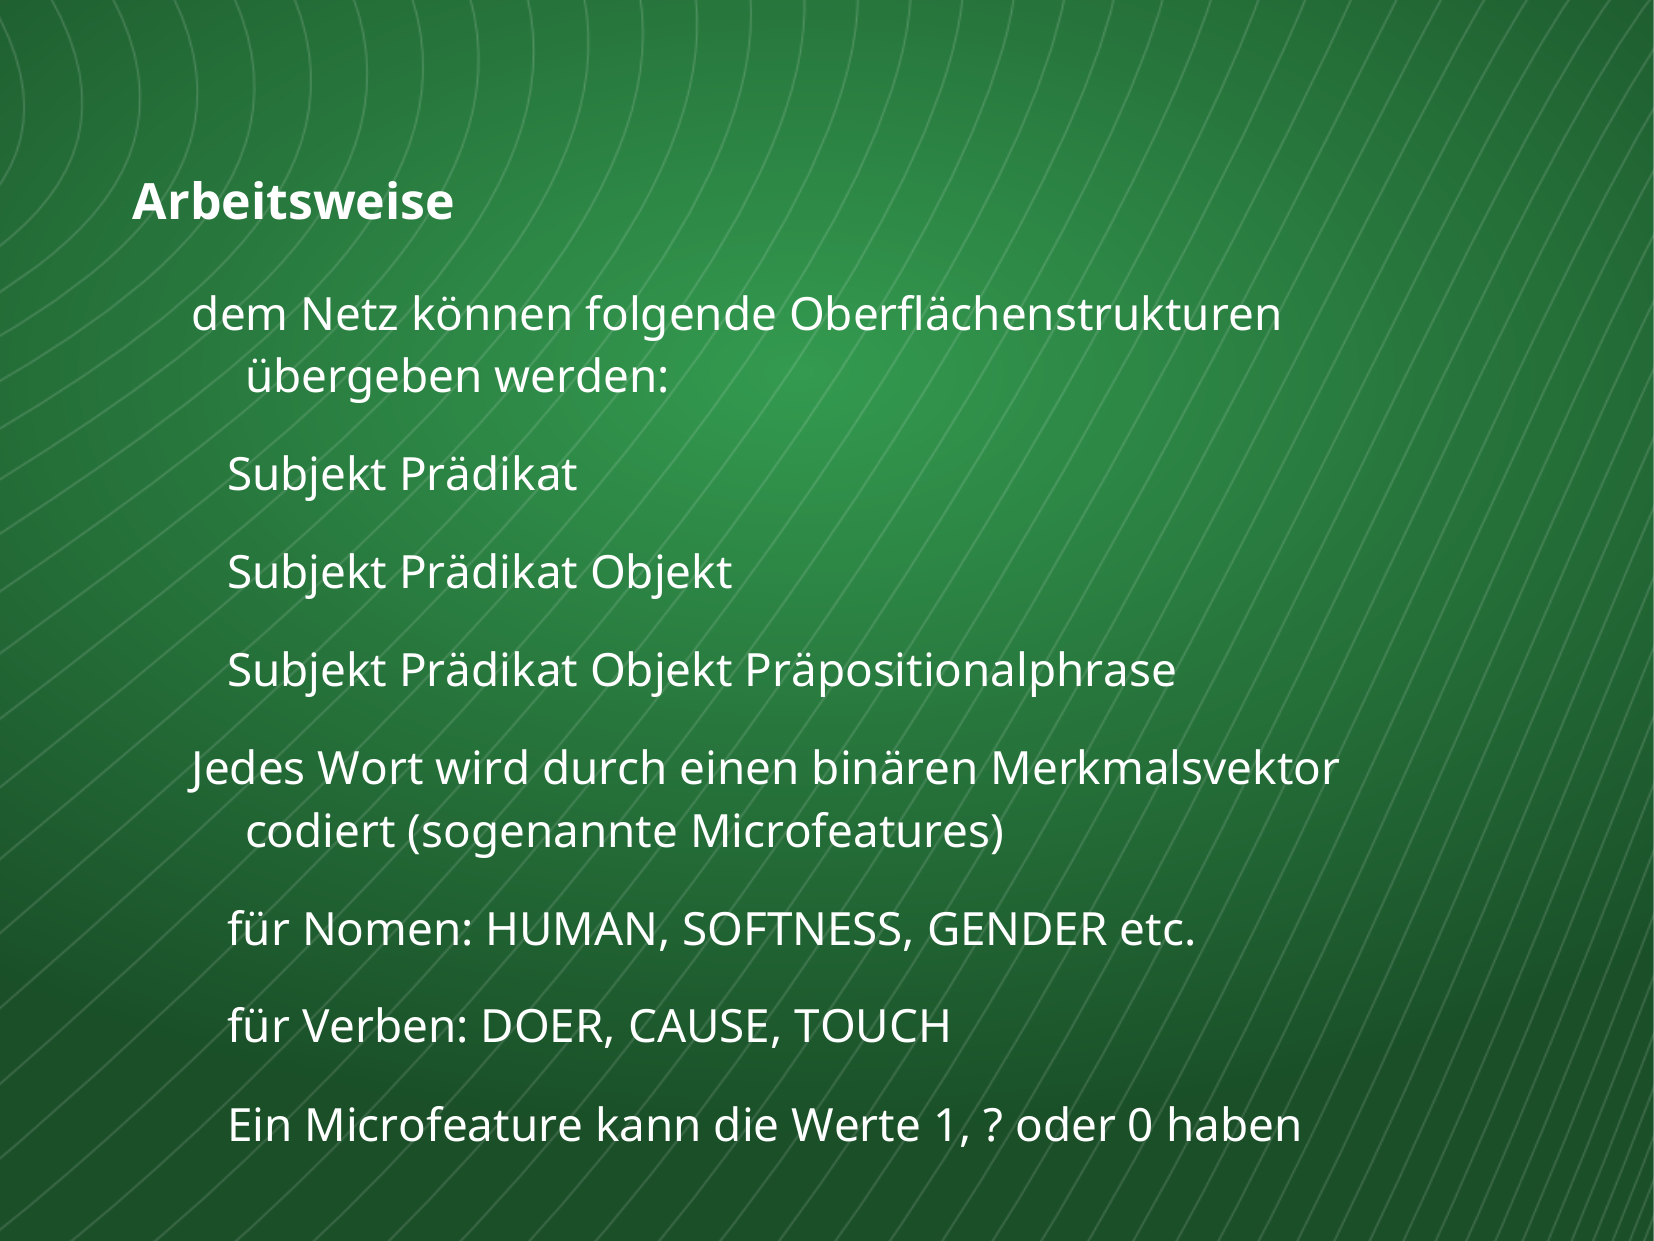

Arbeitsweise
dem Netz können folgende Oberflächenstrukturen übergeben werden:
Subjekt Prädikat
Subjekt Prädikat Objekt
Subjekt Prädikat Objekt Präpositionalphrase
Jedes Wort wird durch einen binären Merkmalsvektor codiert (sogenannte Microfeatures)
für Nomen: HUMAN, SOFTNESS, GENDER etc.
für Verben: DOER, CAUSE, TOUCH
Ein Microfeature kann die Werte 1, ? oder 0 haben